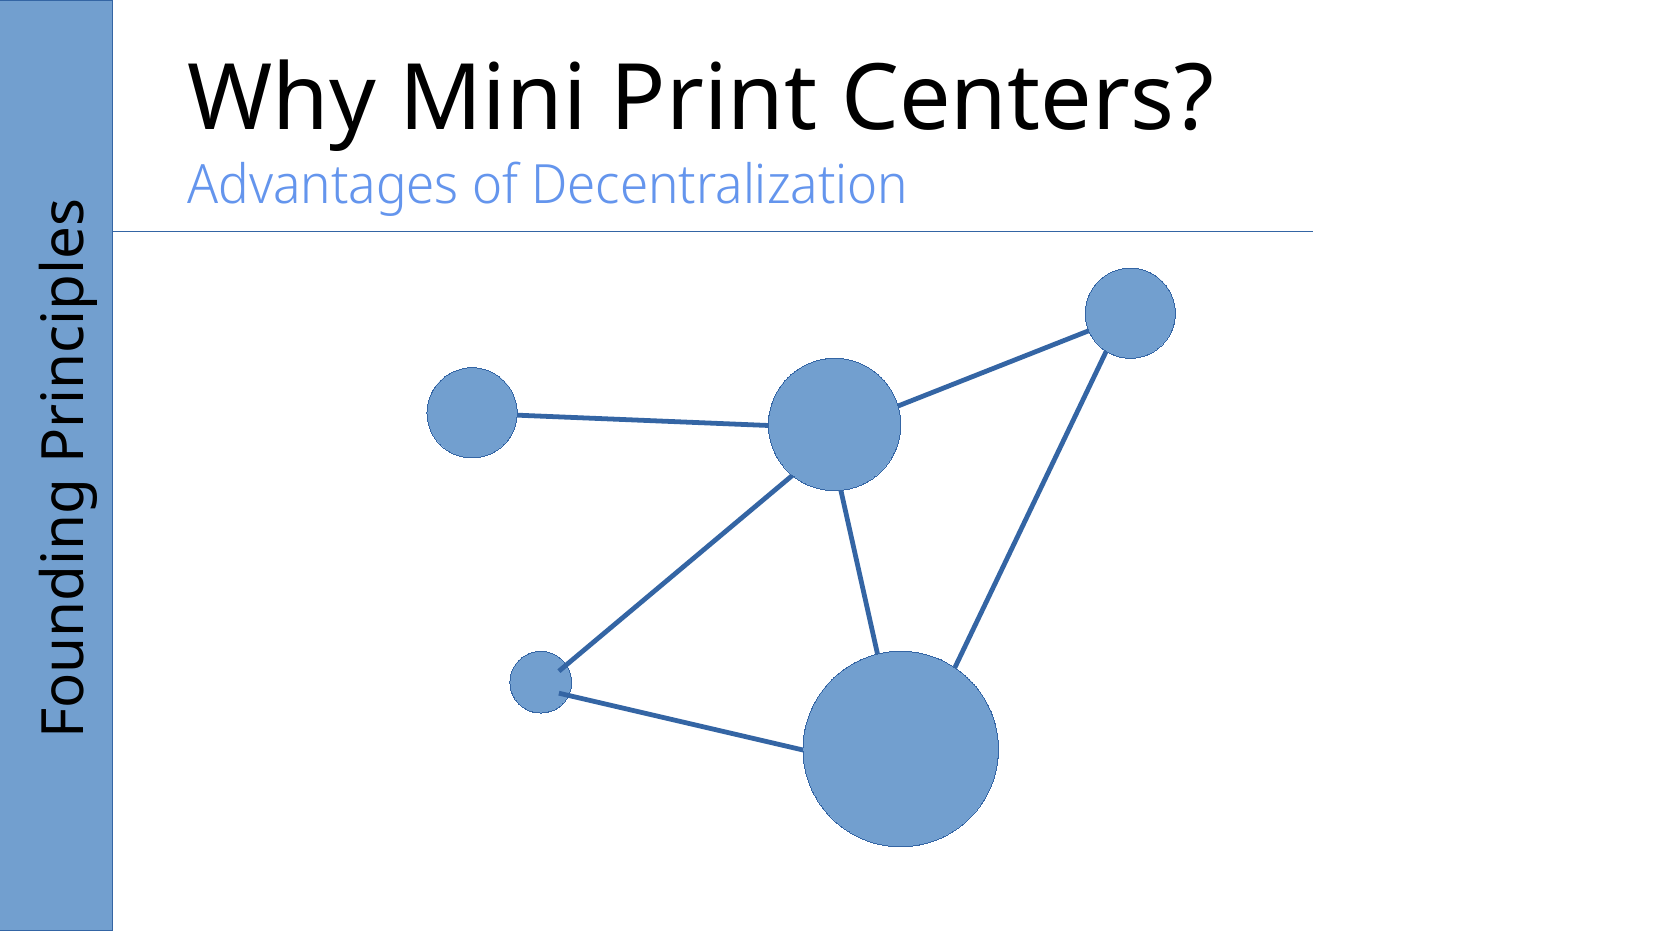

# Why Mini Print Centers?
Advantages of Decentralization
Founding Principles